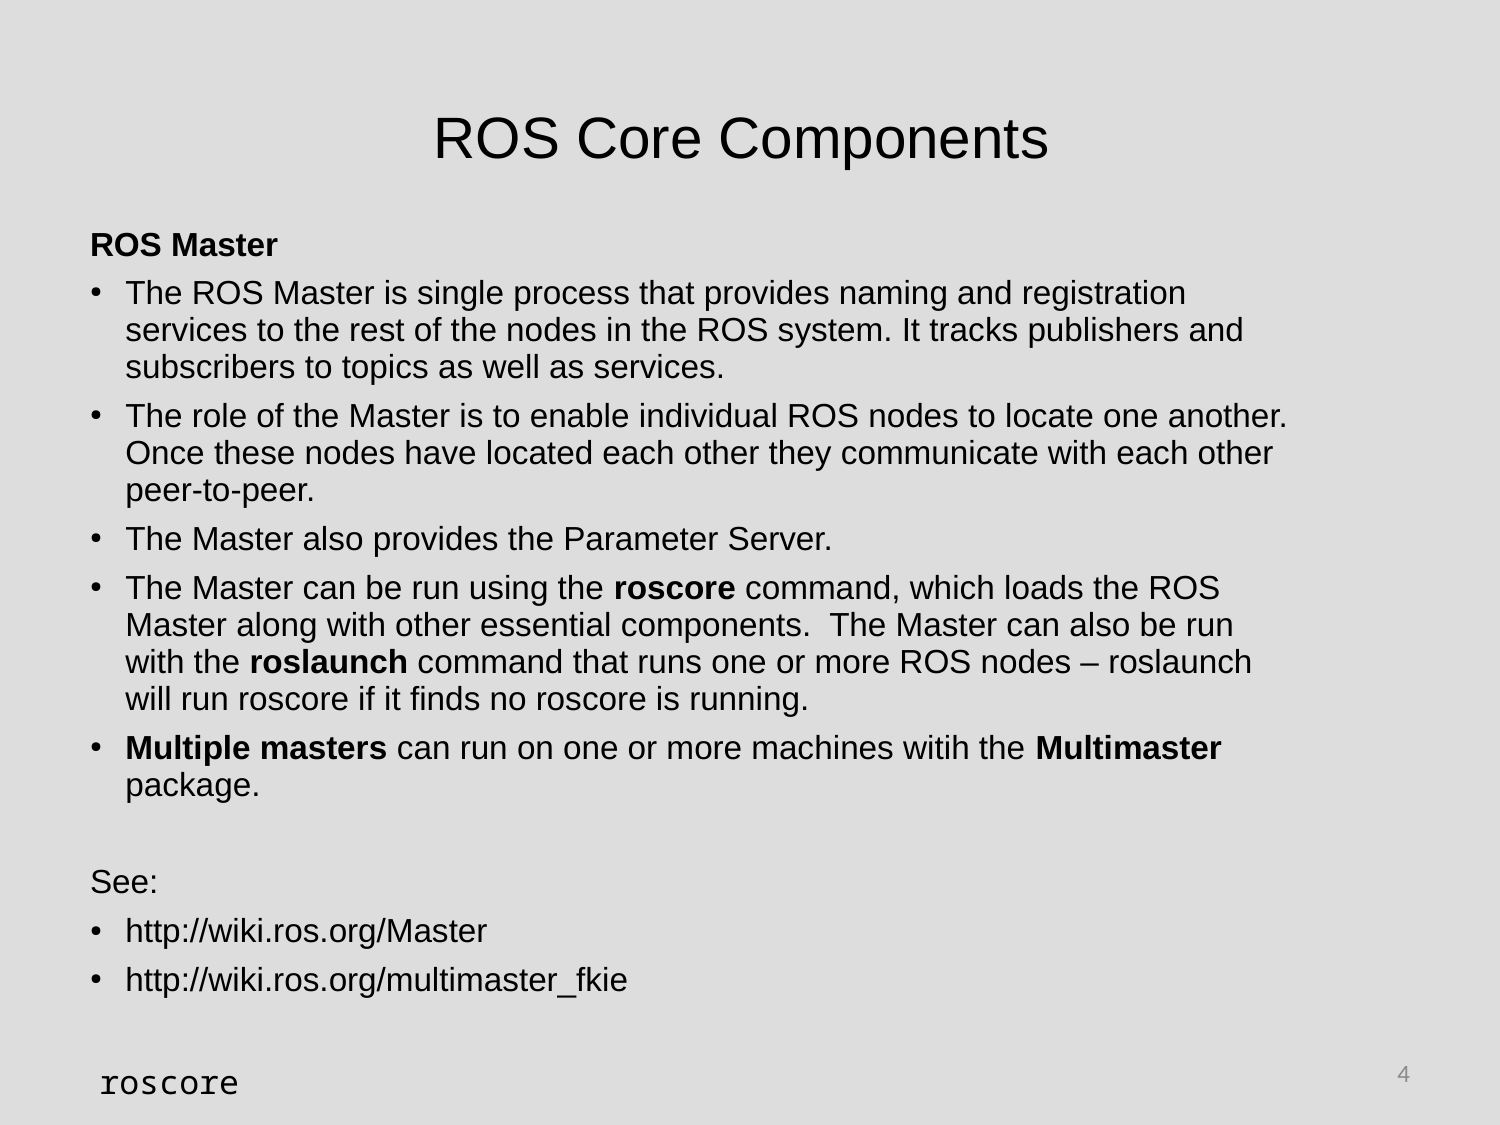

# ROS Core Components
ROS Master
The ROS Master is single process that provides naming and registration services to the rest of the nodes in the ROS system. It tracks publishers and subscribers to topics as well as services.
The role of the Master is to enable individual ROS nodes to locate one another. Once these nodes have located each other they communicate with each other peer-to-peer.
The Master also provides the Parameter Server.
The Master can be run using the roscore command, which loads the ROS Master along with other essential components. The Master can also be run with the roslaunch command that runs one or more ROS nodes – roslaunch will run roscore if it finds no roscore is running.
Multiple masters can run on one or more machines witih the Multimaster package.
See:
http://wiki.ros.org/Master
http://wiki.ros.org/multimaster_fkie
 roscore
Oct 9, 2017
4